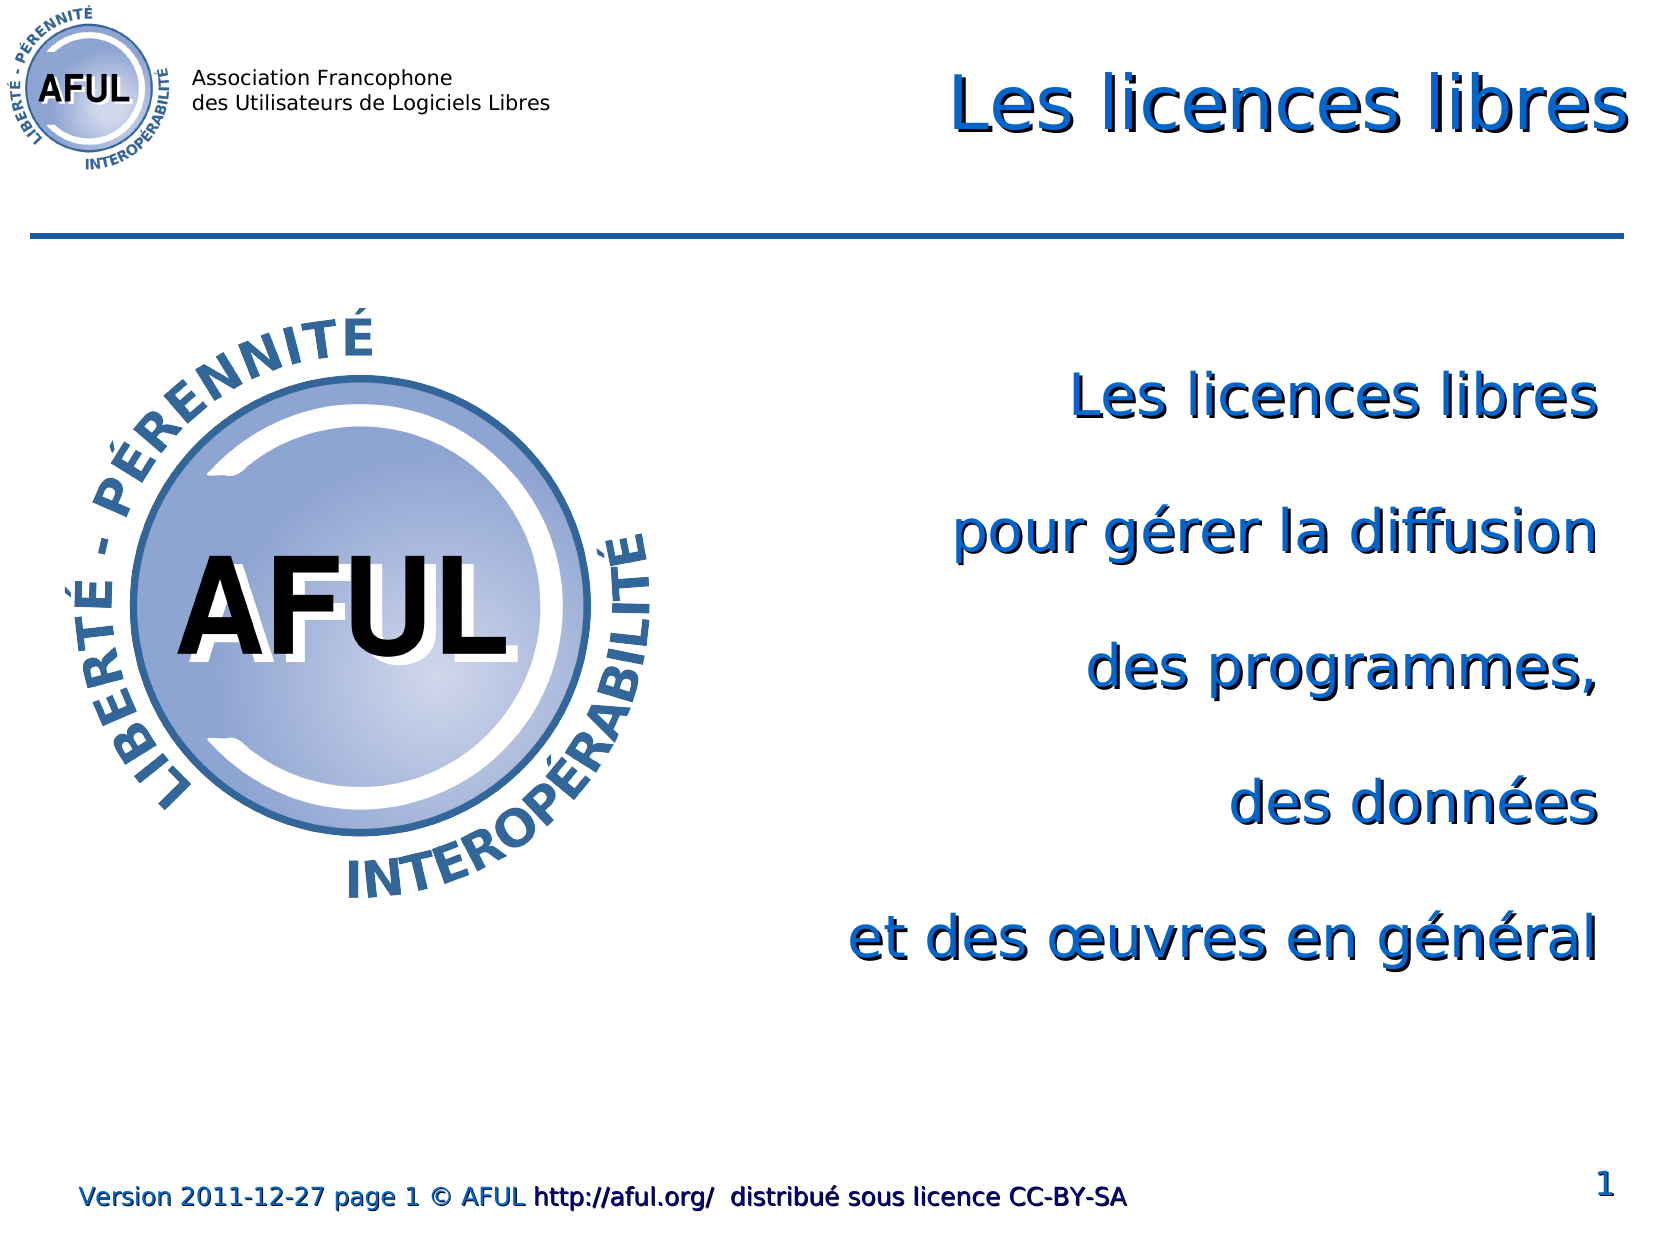

# Les licences libres
Les licences libres
pour gérer la diffusion
des programmes,
des données
et des œuvres en général